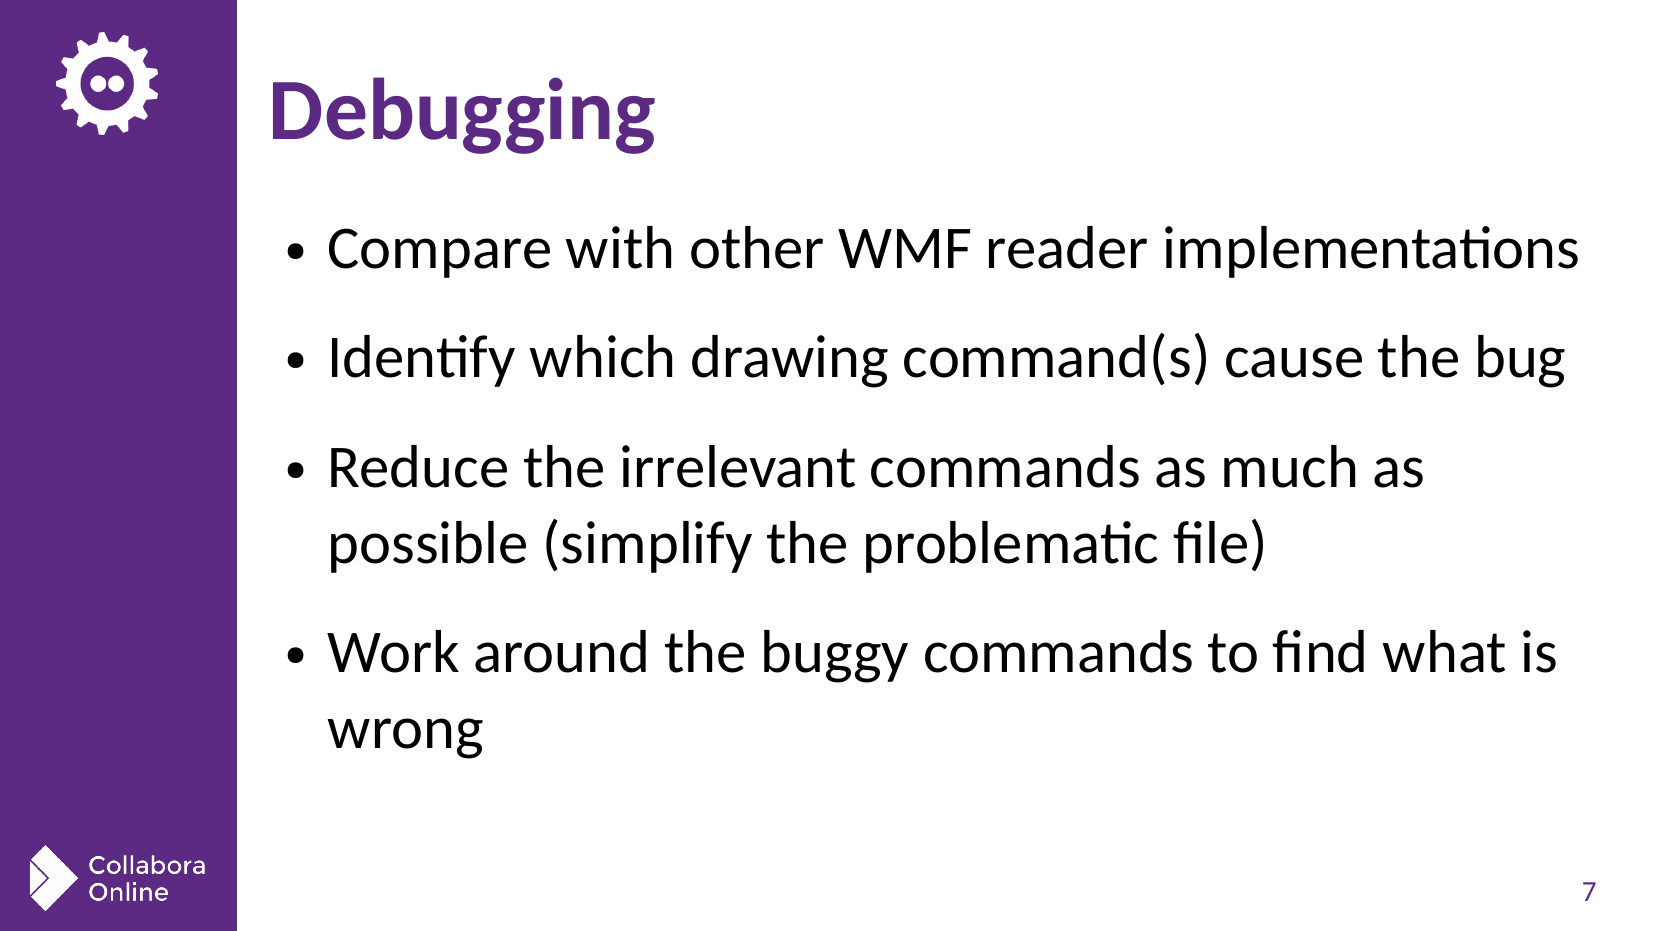

# Debugging
Compare with other WMF reader implementations
Identify which drawing command(s) cause the bug
Reduce the irrelevant commands as much as possible (simplify the problematic file)
Work around the buggy commands to find what is wrong
7